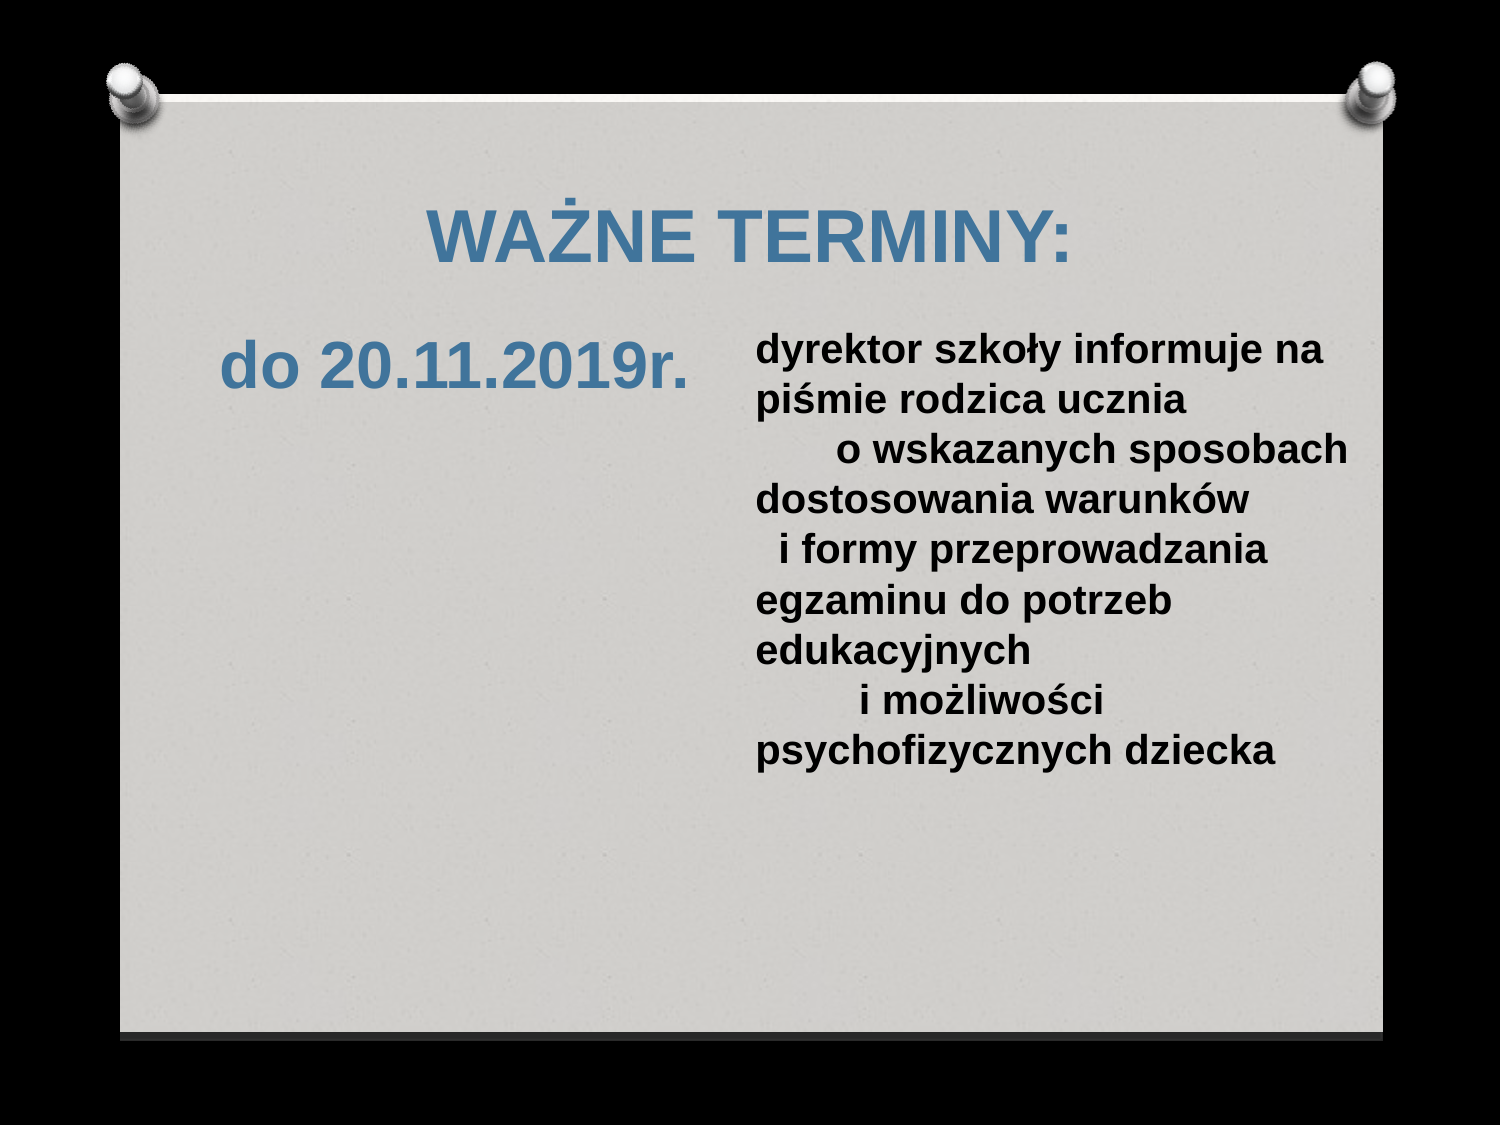

# WAŻNE TERMINY:
do 20.11.2019r.
dyrektor szkoły informuje na piśmie rodzica ucznia o wskazanych sposobach dostosowania warunków i formy przeprowadzania egzaminu do potrzeb edukacyjnych i możliwości psychofizycznych dziecka